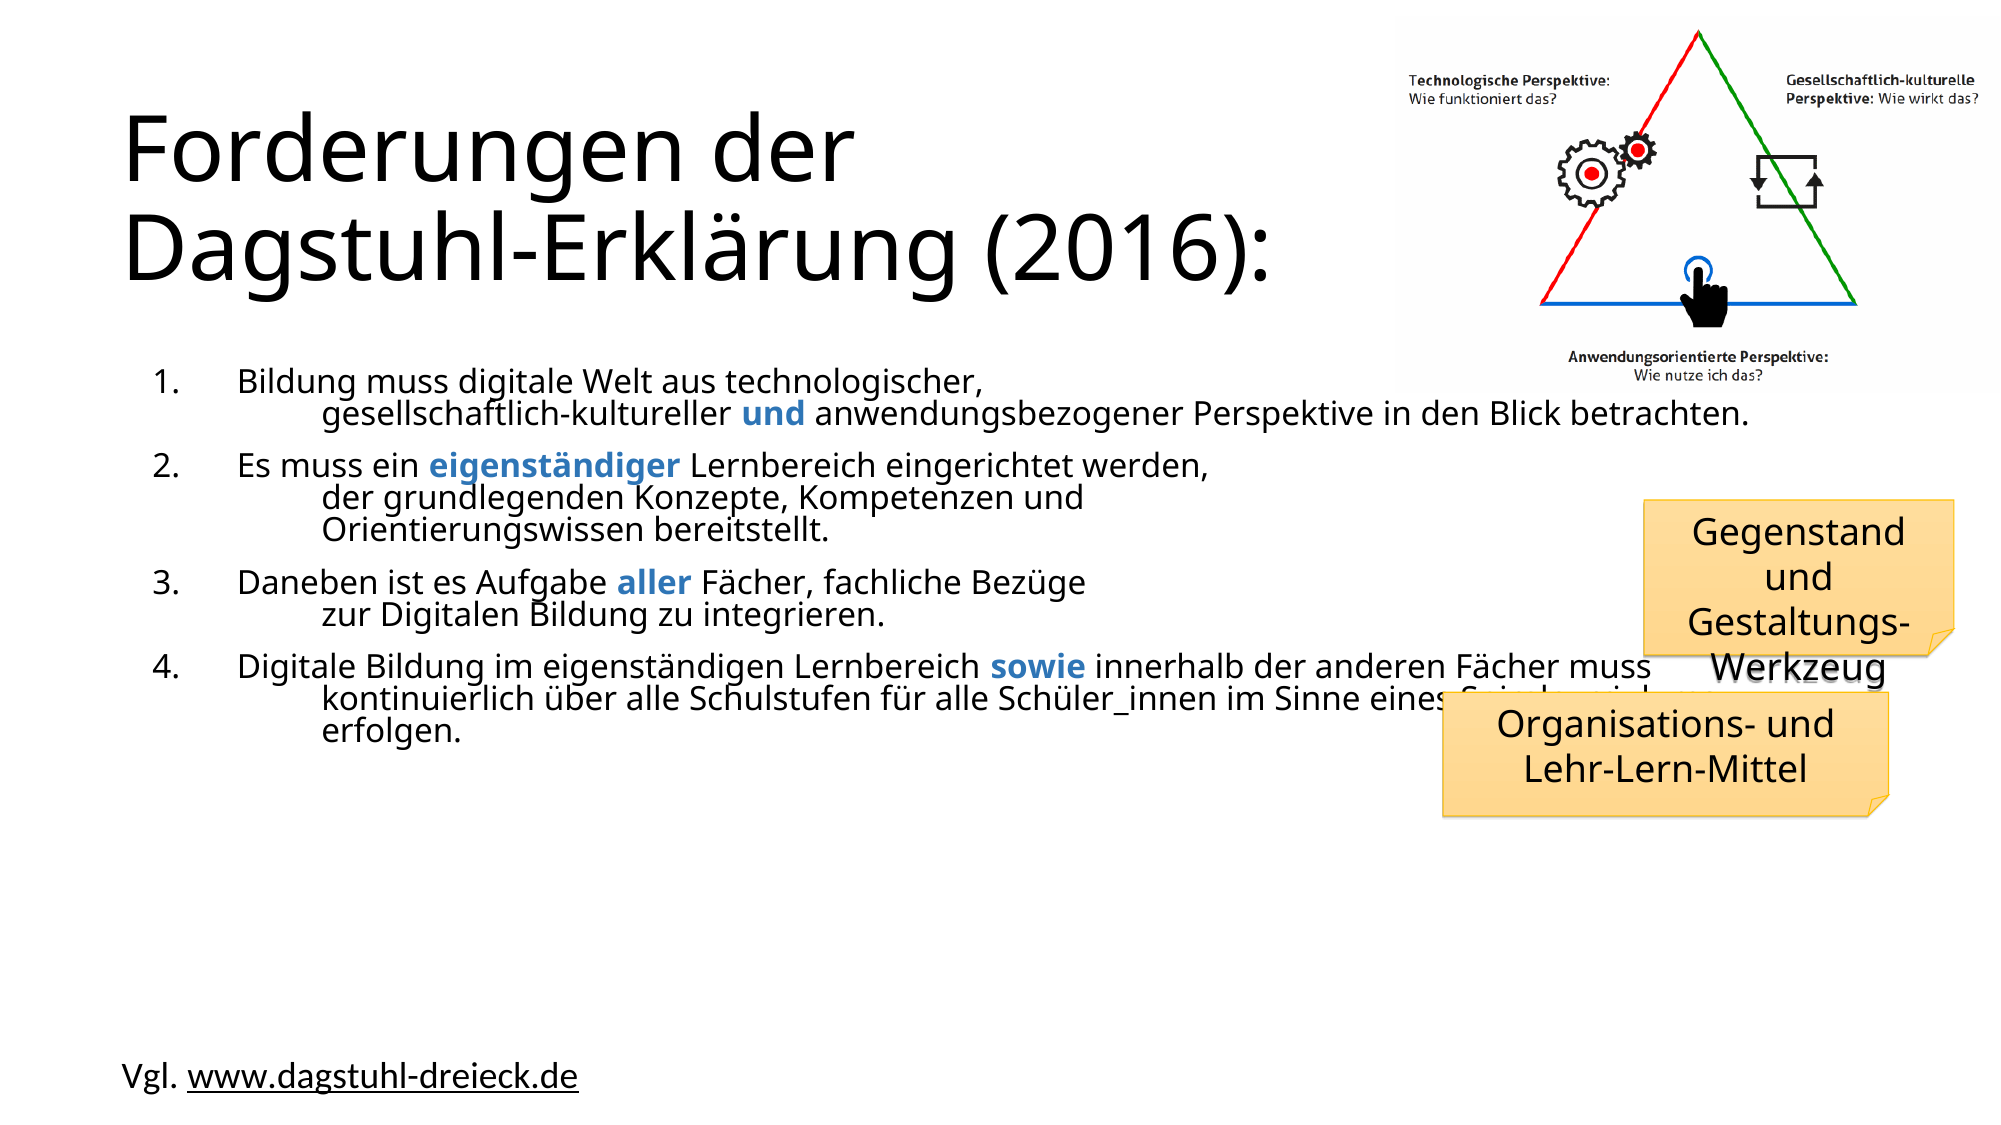

12
# Forderungen der Dagstuhl-Erklärung (2016):
Bildung muss digitale Welt aus technologischer,
gesellschaftlich-kultureller und anwendungsbezogener Perspektive in den Blick betrachten.
Es muss ein eigenständiger Lernbereich eingerichtet werden,
der grundlegenden Konzepte, Kompetenzen und
Orientierungswissen bereitstellt.
Daneben ist es Aufgabe aller Fächer, fachliche Bezüge
zur Digitalen Bildung zu integrieren.
Digitale Bildung im eigenständigen Lernbereich sowie innerhalb der anderen Fächer muss kontinuierlich über alle Schulstufen für alle Schüler_innen im Sinne eines Spiralcurriulums erfolgen.
Gegenstand und Gestaltungs-Werkzeug
Organisations- und Lehr-Lern-Mittel
Vgl. www.dagstuhl-dreieck.de